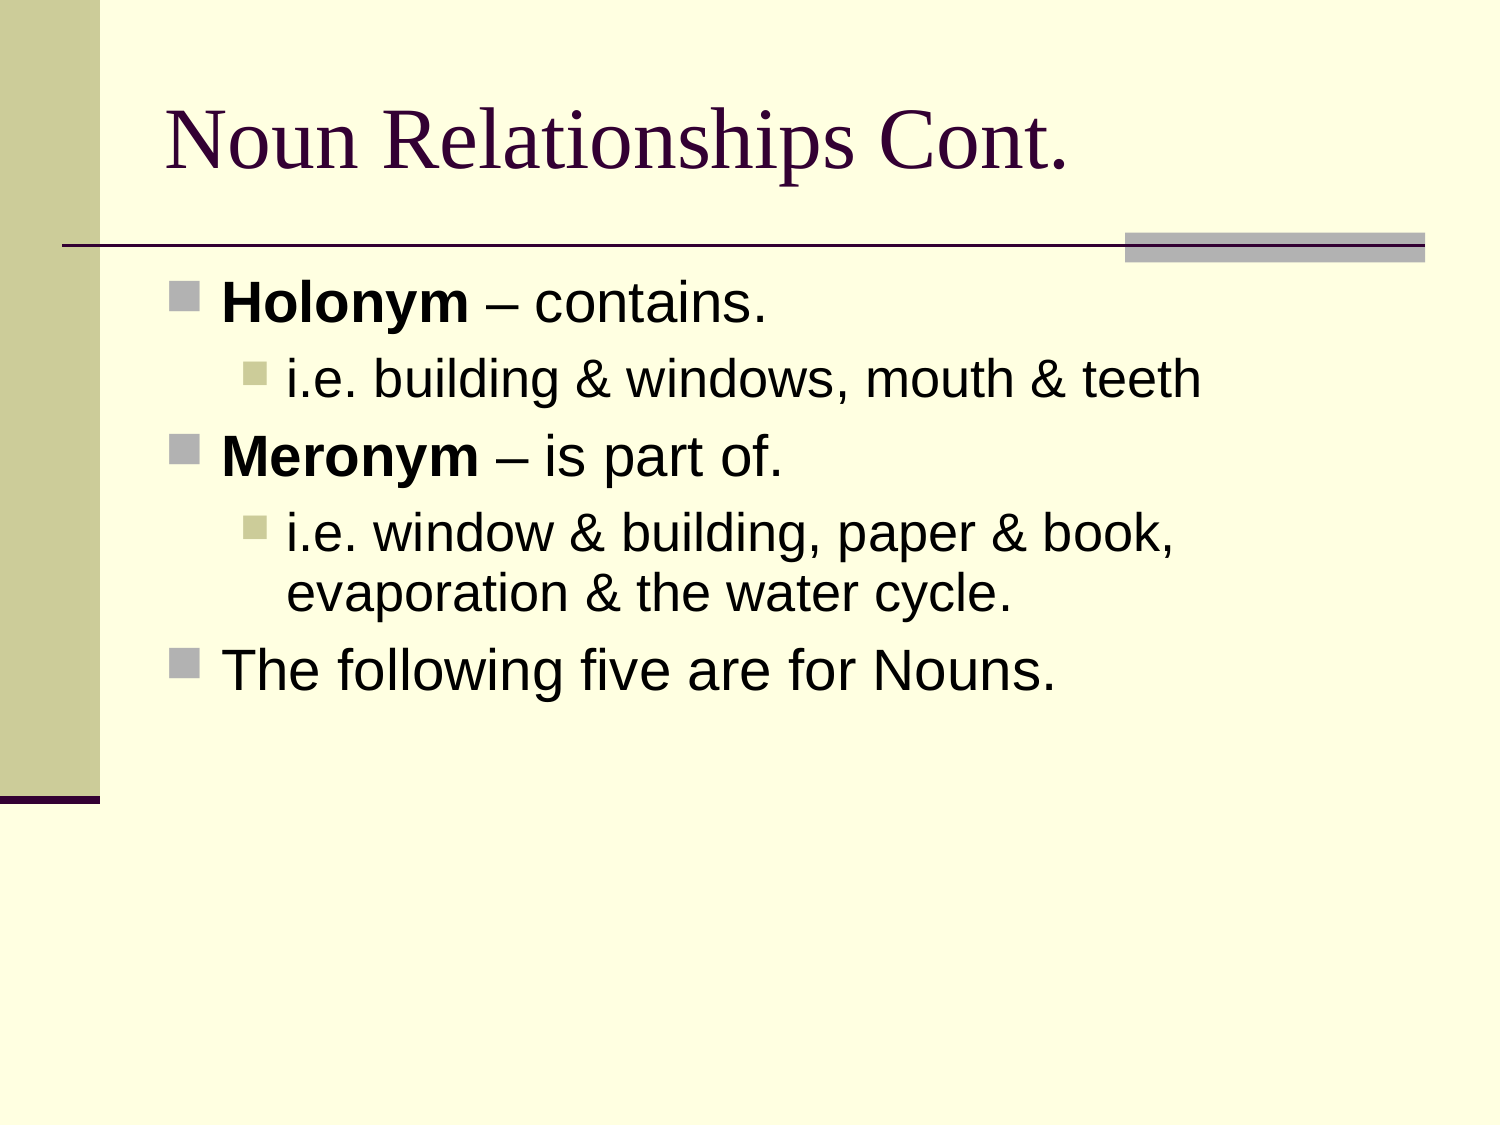

# Noun Relationships Cont.
Holonym – contains.
i.e. building & windows, mouth & teeth
Meronym – is part of.
i.e. window & building, paper & book, evaporation & the water cycle.
The following five are for Nouns.